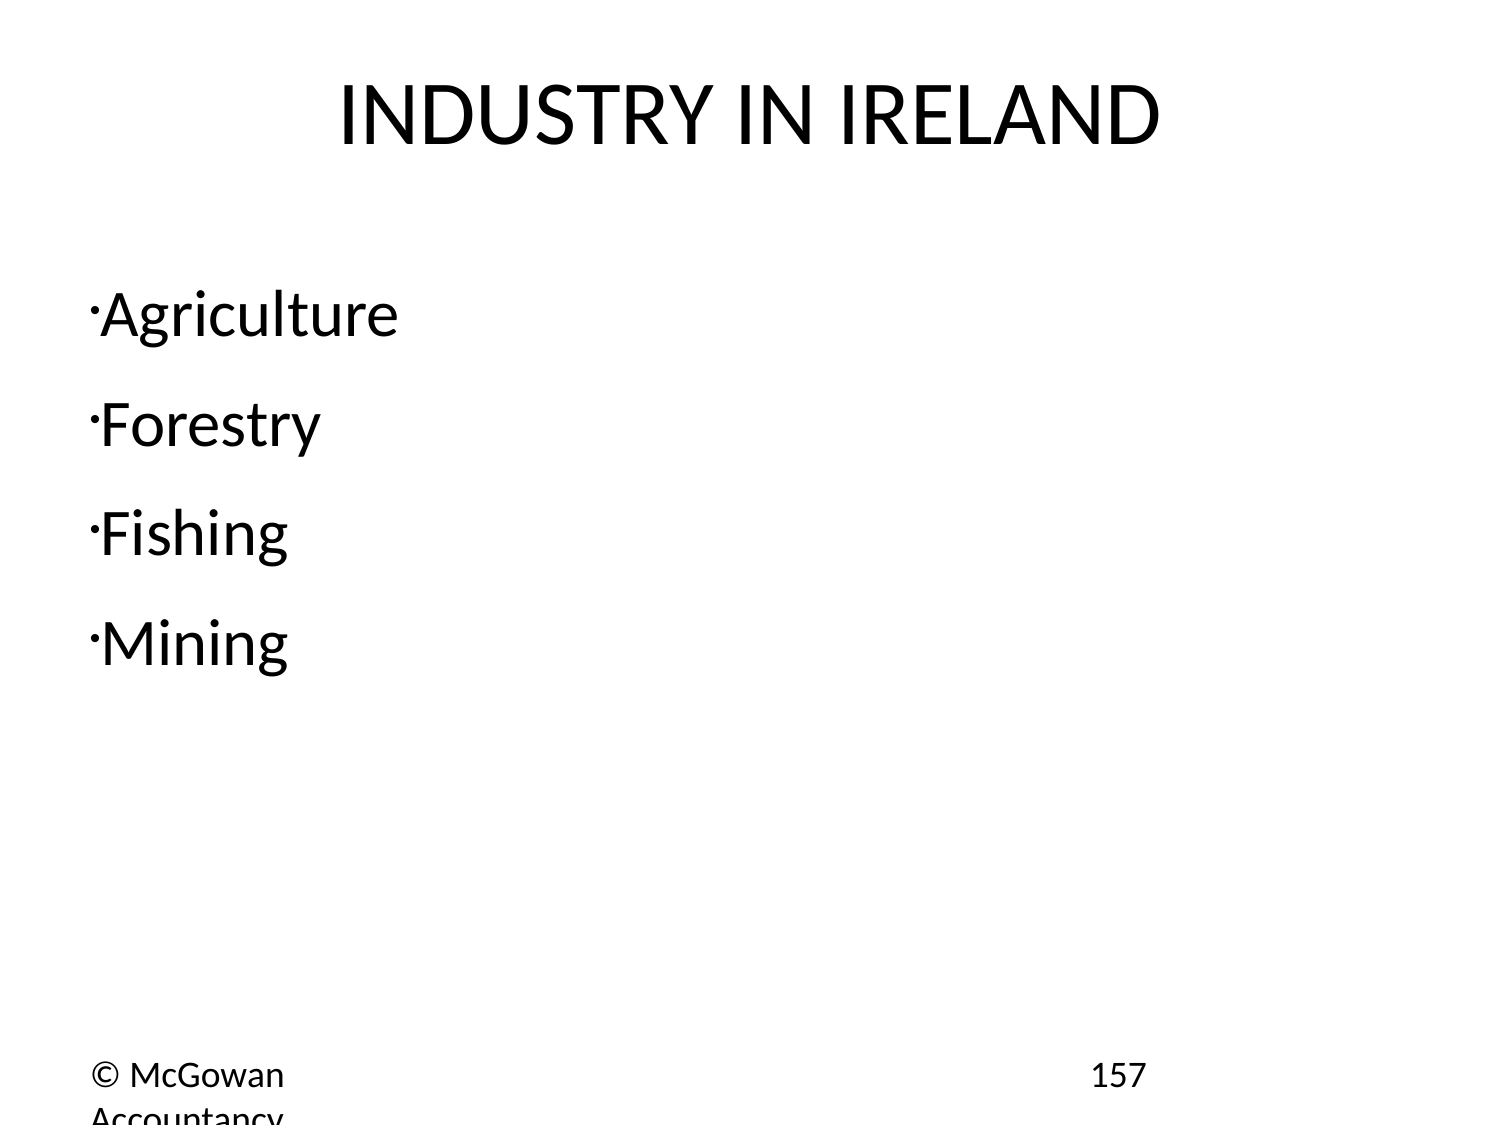

# INDUSTRY IN IRELAND
Agriculture
Forestry
Fishing
Mining
© McGowan Accountancy Services
157